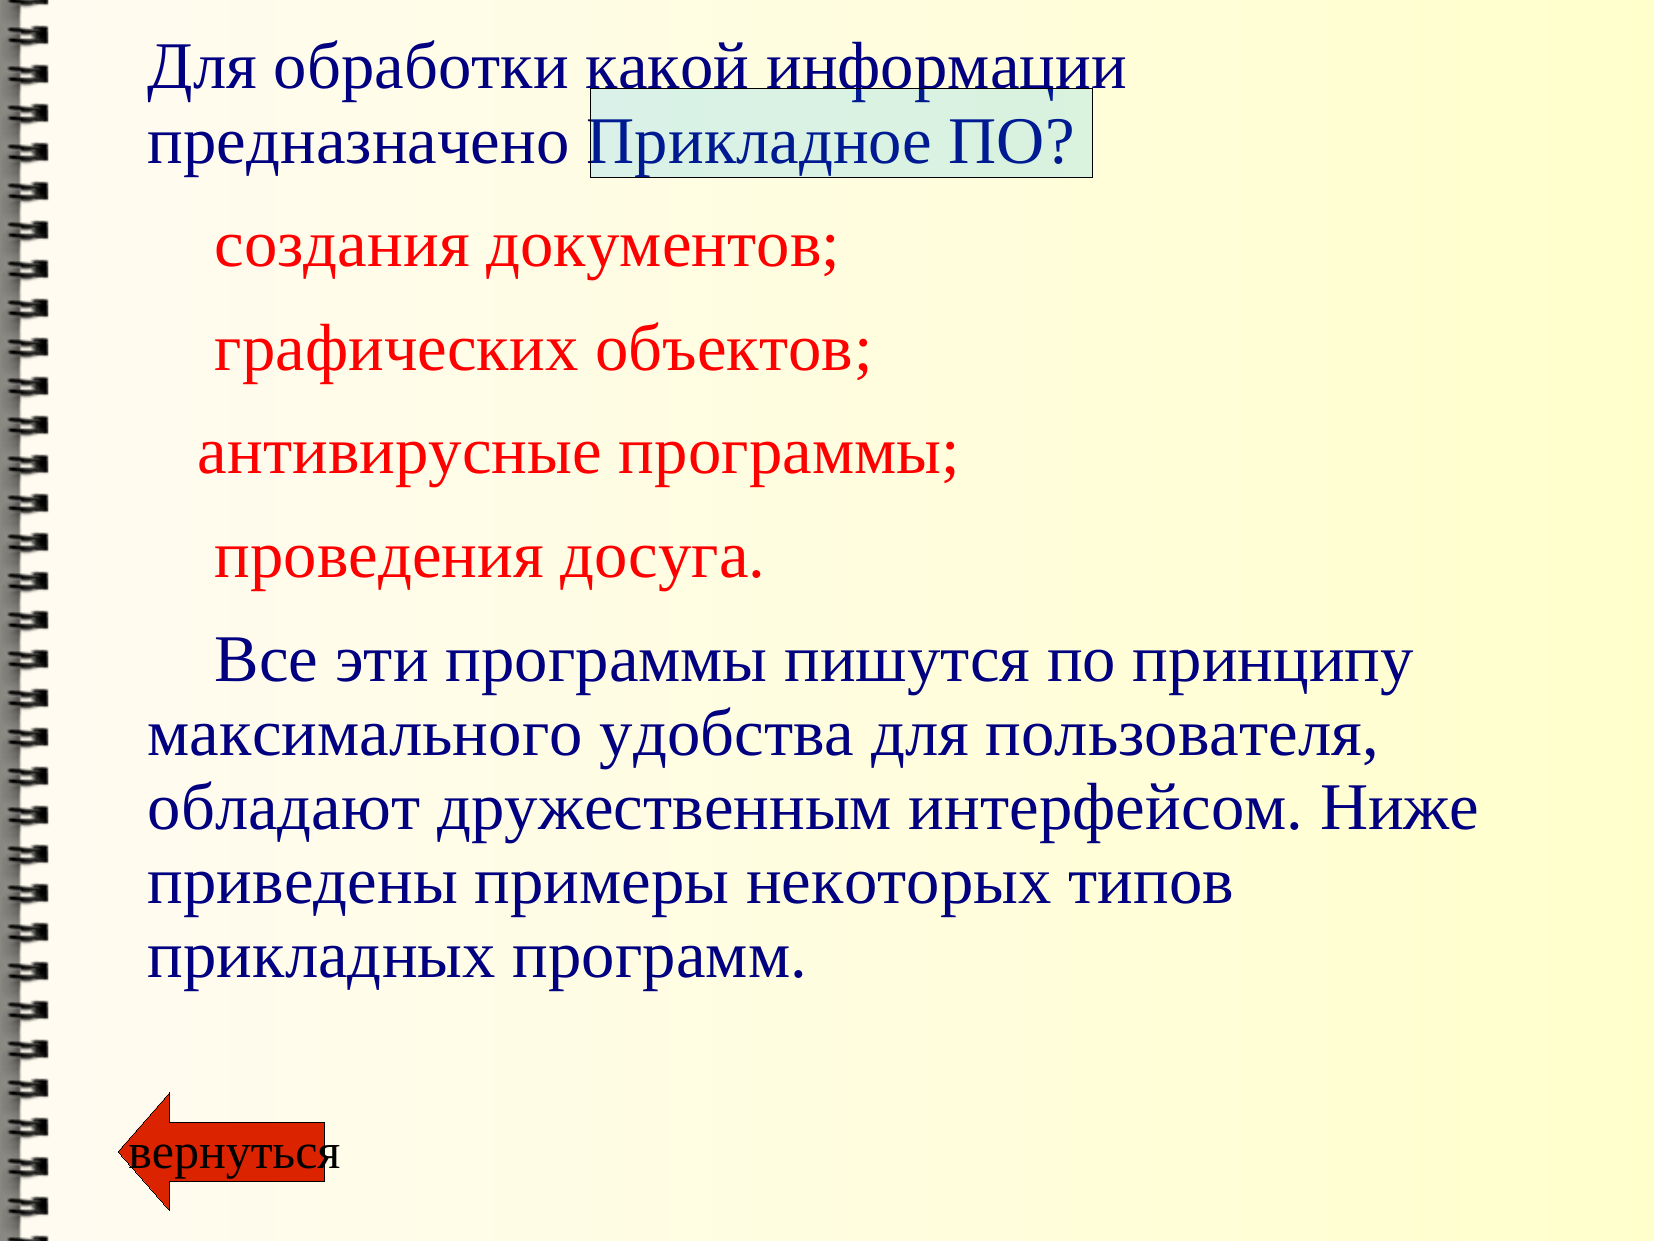

# Для обработки какой информации предназначено Прикладное ПО?
 создания документов;
 графических объектов;
 антивирусные программы;
 проведения досуга.
 Все эти программы пишутся по принципу максимального удобства для пользователя, обладают дружественным интерфейсом. Ниже приведены примеры некоторых типов прикладных программ.
вернуться